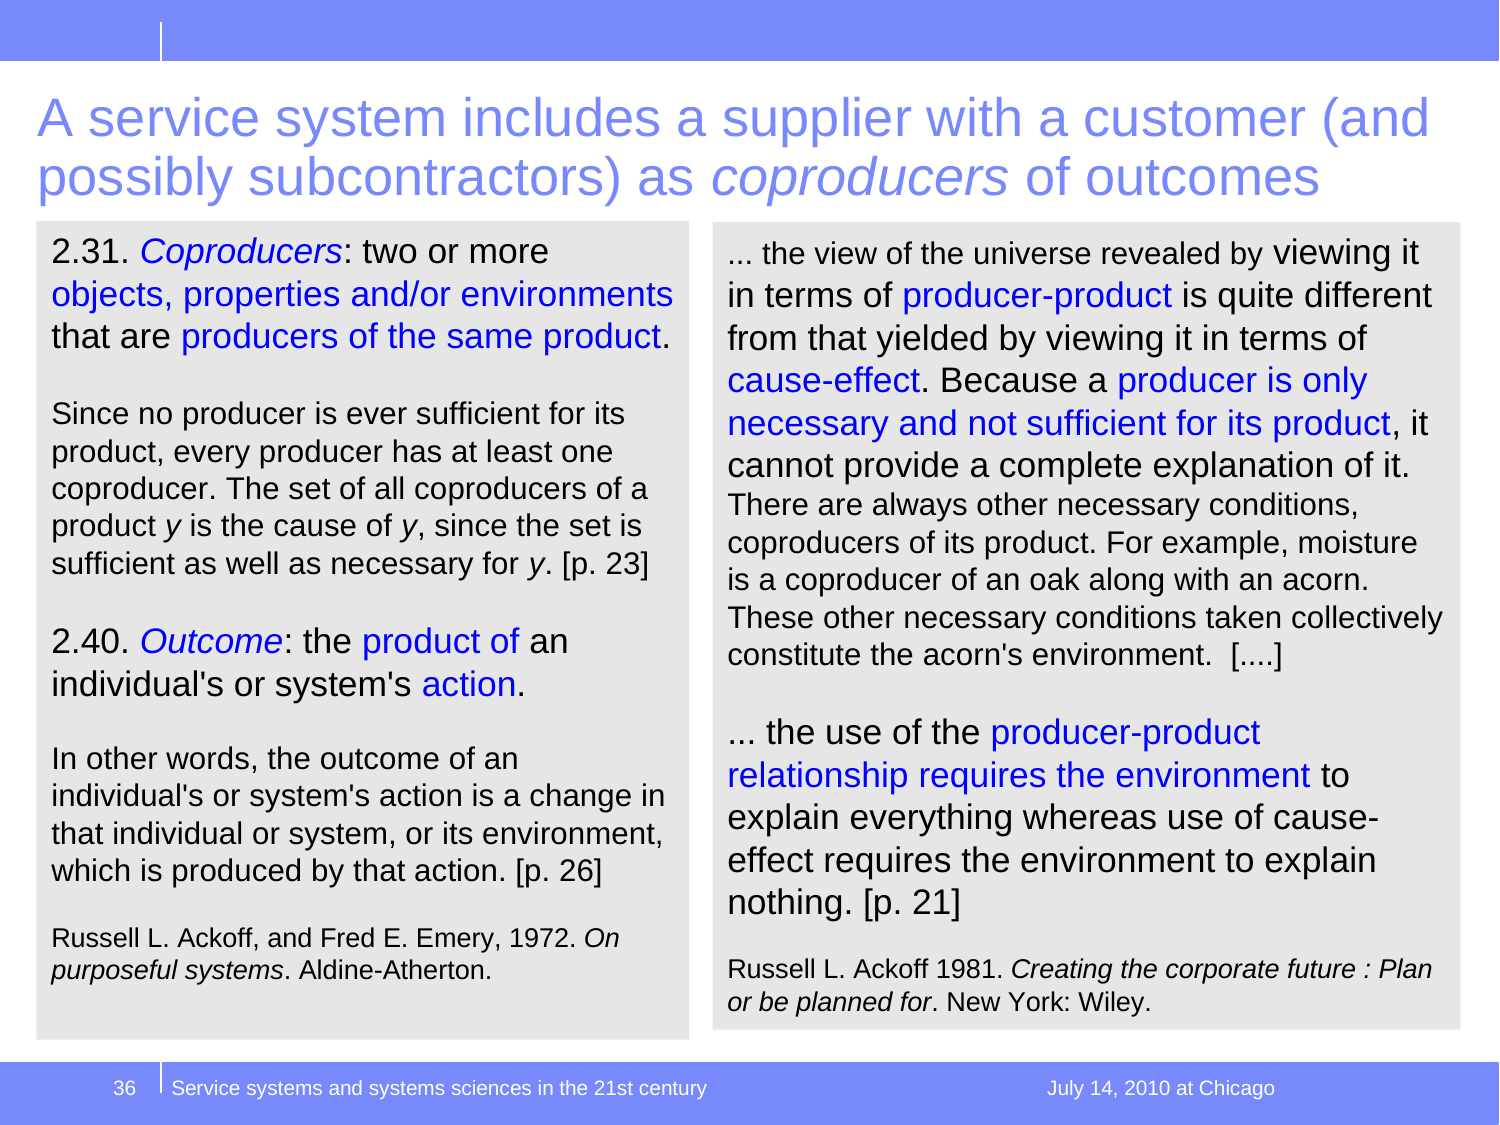

# A service system includes a supplier with a customer (and possibly subcontractors) as coproducers of outcomes
2.31. Coproducers: two or more objects, properties and/or environments that are producers of the same product.
Since no producer is ever sufficient for its product, every producer has at least one coproducer. The set of all coproducers of a product y is the cause of y, since the set is sufficient as well as necessary for y. [p. 23]
2.40. Outcome: the product of an individual's or system's action.
In other words, the outcome of an individual's or system's action is a change in that individual or system, or its environment, which is produced by that action. [p. 26]
Russell L. Ackoff, and Fred E. Emery, 1972. On purposeful systems. Aldine-Atherton.
... the view of the universe revealed by viewing it in terms of producer-product is quite different from that yielded by viewing it in terms of cause-effect. Because a producer is only necessary and not sufficient for its product, it cannot provide a complete explanation of it. There are always other necessary conditions, coproducers of its product. For example, moisture is a coproducer of an oak along with an acorn. These other necessary conditions taken collectively constitute the acorn's environment. [....]
... the use of the producer-product relationship requires the environment to explain everything whereas use of cause-effect requires the environment to explain nothing. [p. 21]
Russell L. Ackoff 1981. Creating the corporate future : Plan or be planned for. New York: Wiley.
36
Service systems and systems sciences in the 21st century
July 14, 2010 at Chicago